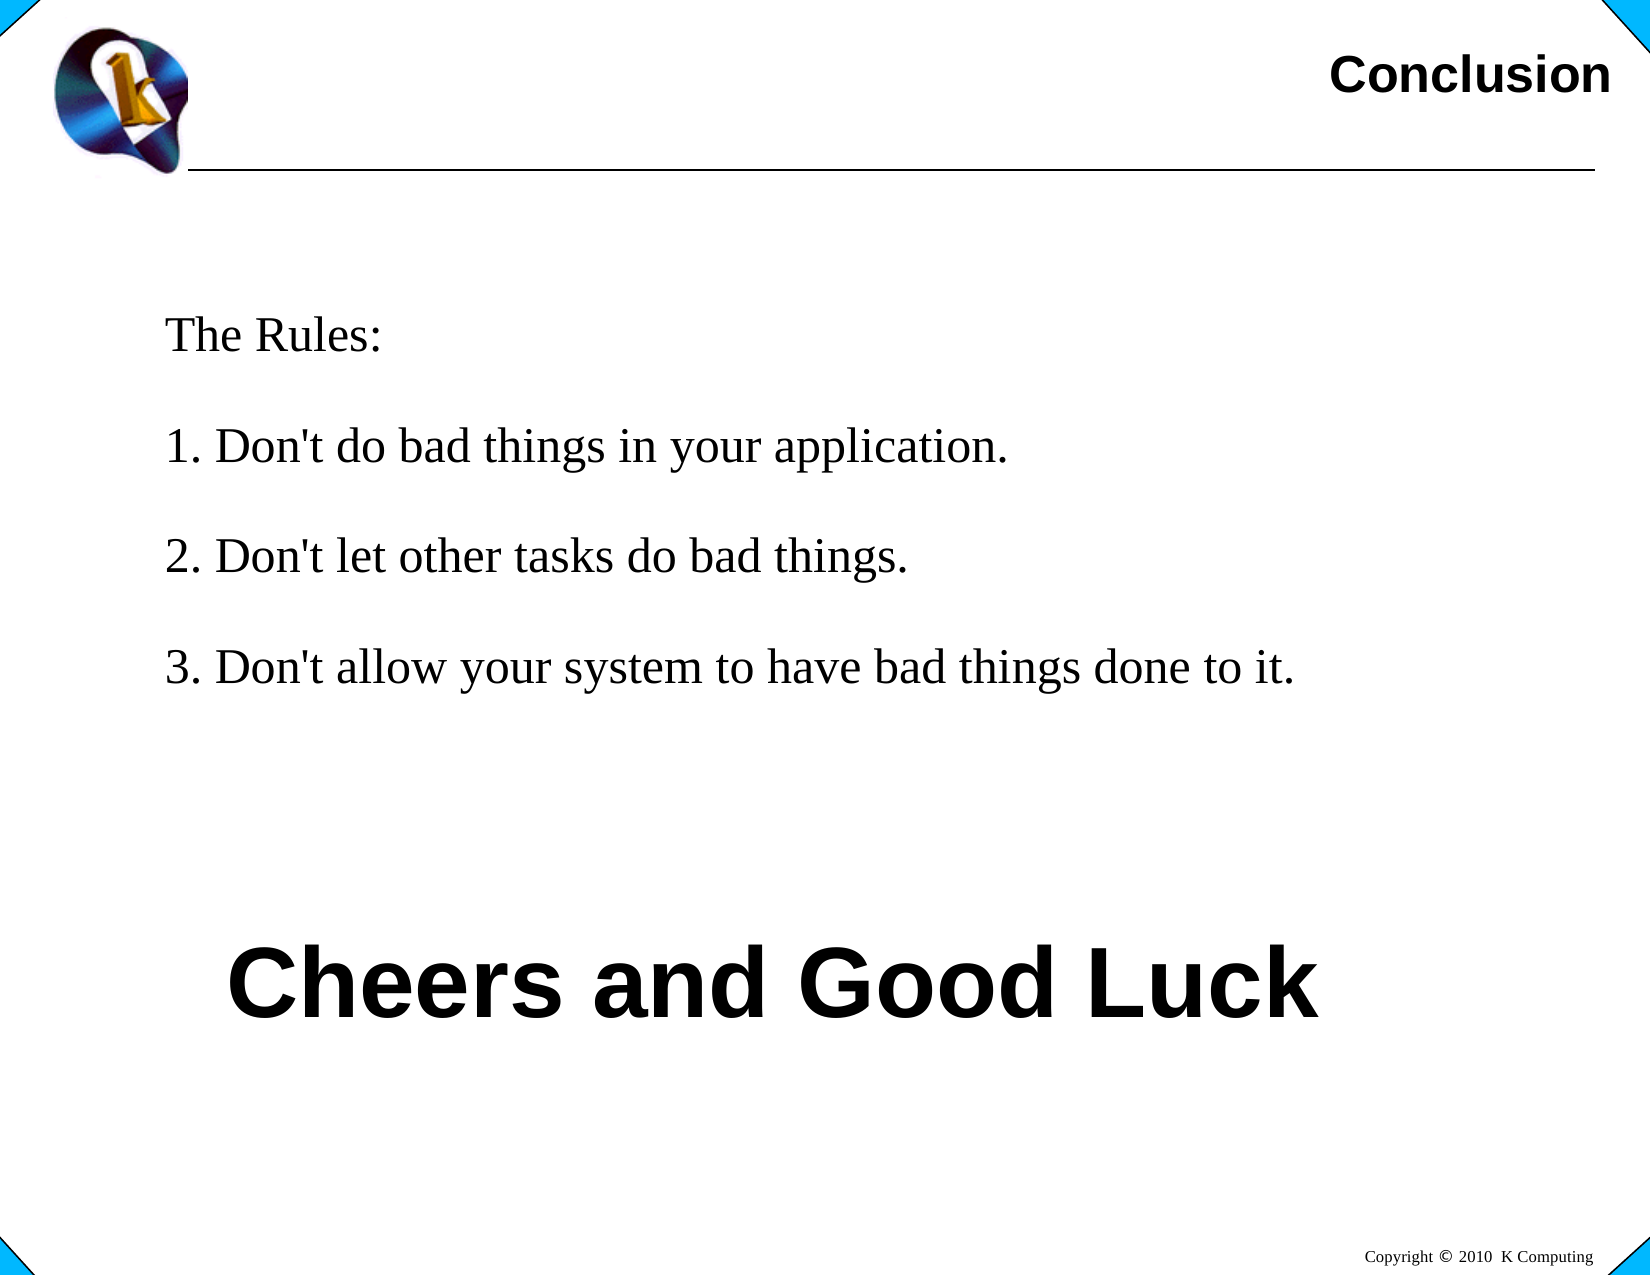

# Conclusion
The Rules:
1. Don't do bad things in your application.
2. Don't let other tasks do bad things.
3. Don't allow your system to have bad things done to it.
 Cheers and Good Luck